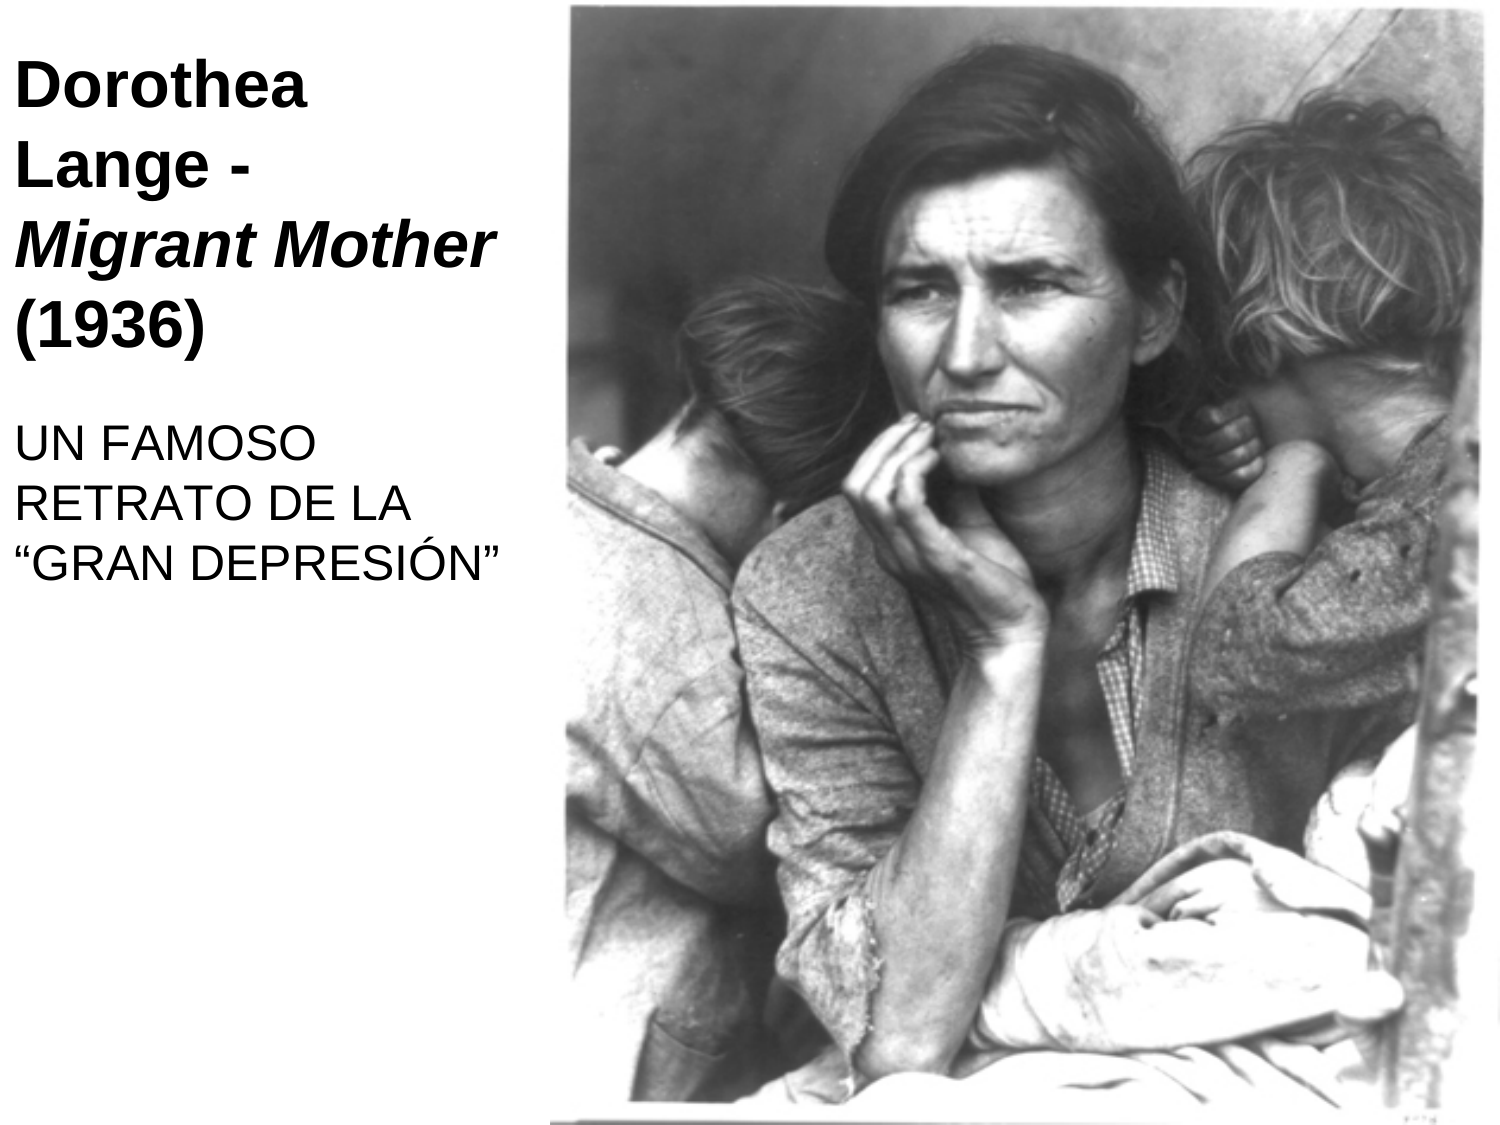

Dorothea Lange - Migrant Mother (1936)
UN FAMOSO RETRATO DE LA “GRAN DEPRESIÓN”